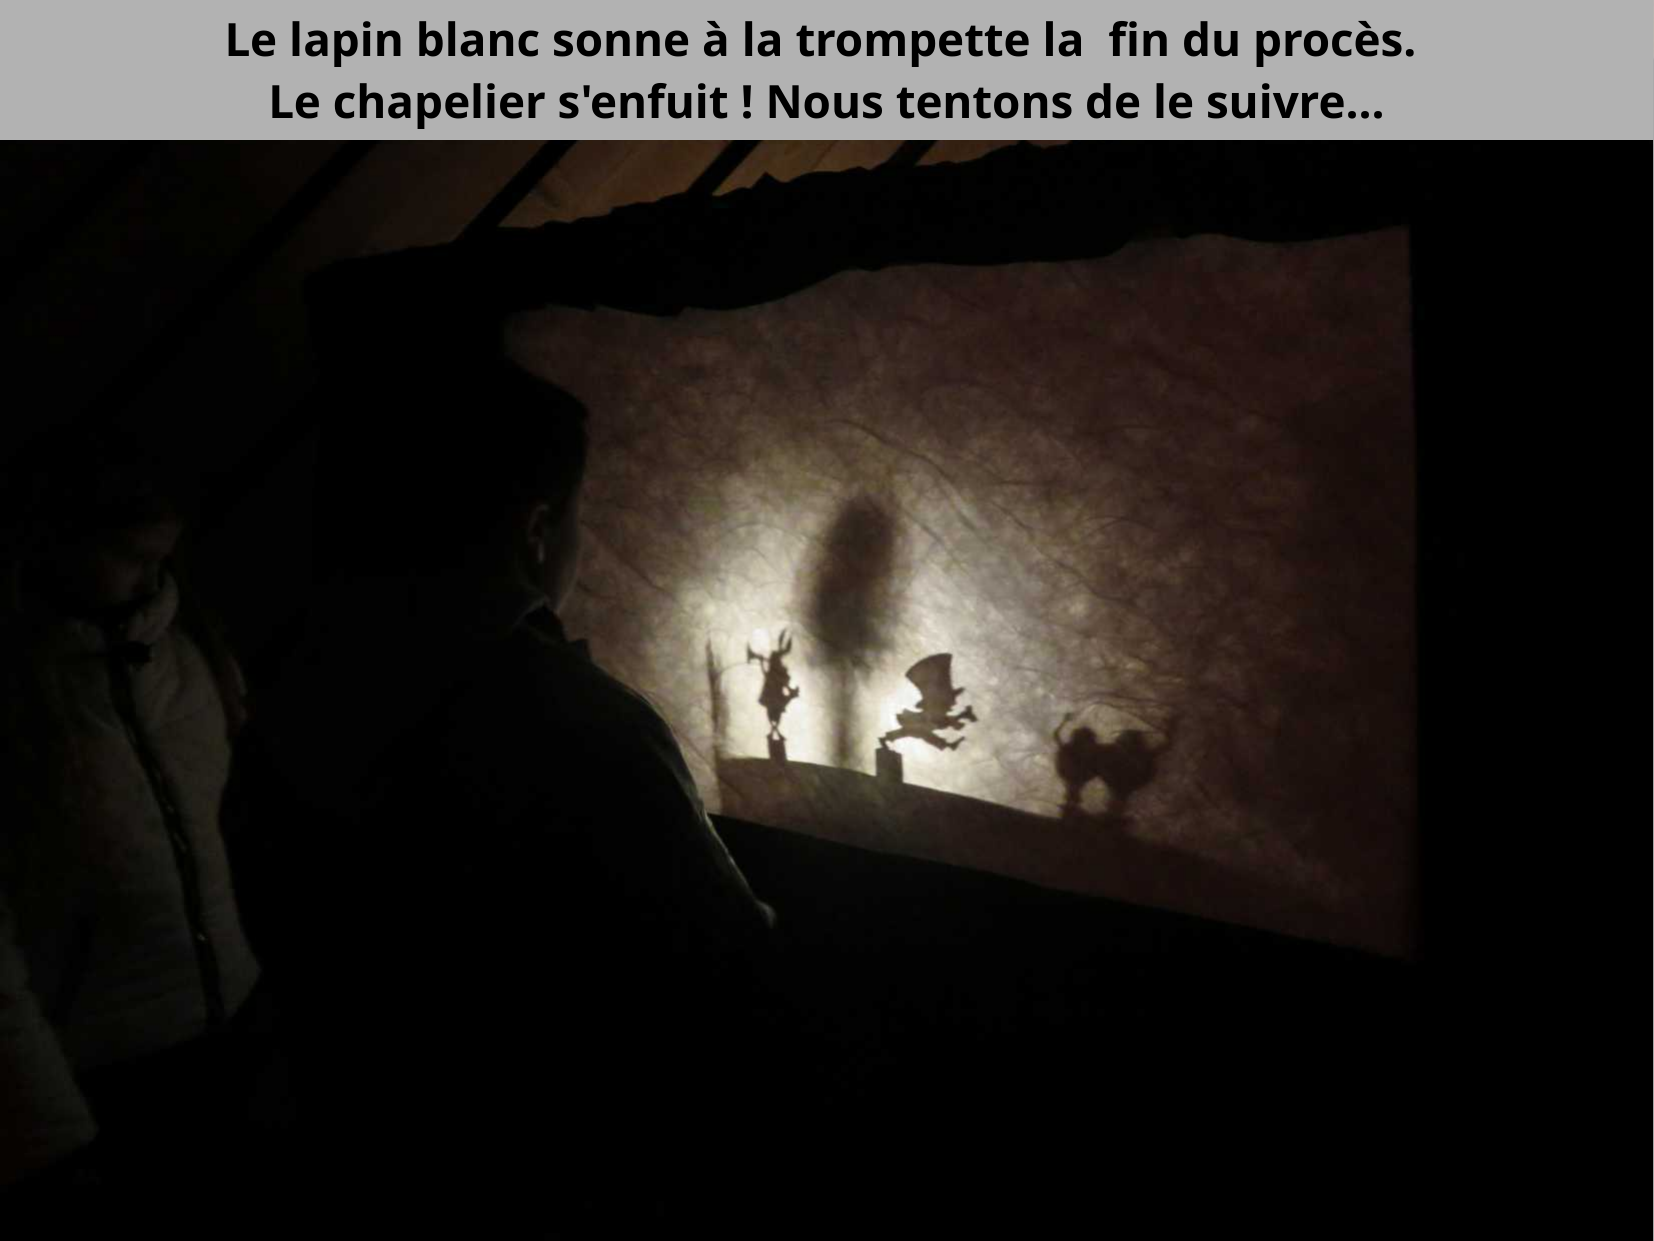

Le lapin blanc sonne à la trompette la fin du procès.
Le chapelier s'enfuit ! Nous tentons de le suivre...
Des ombres passent... Nous tentons de les suivre !